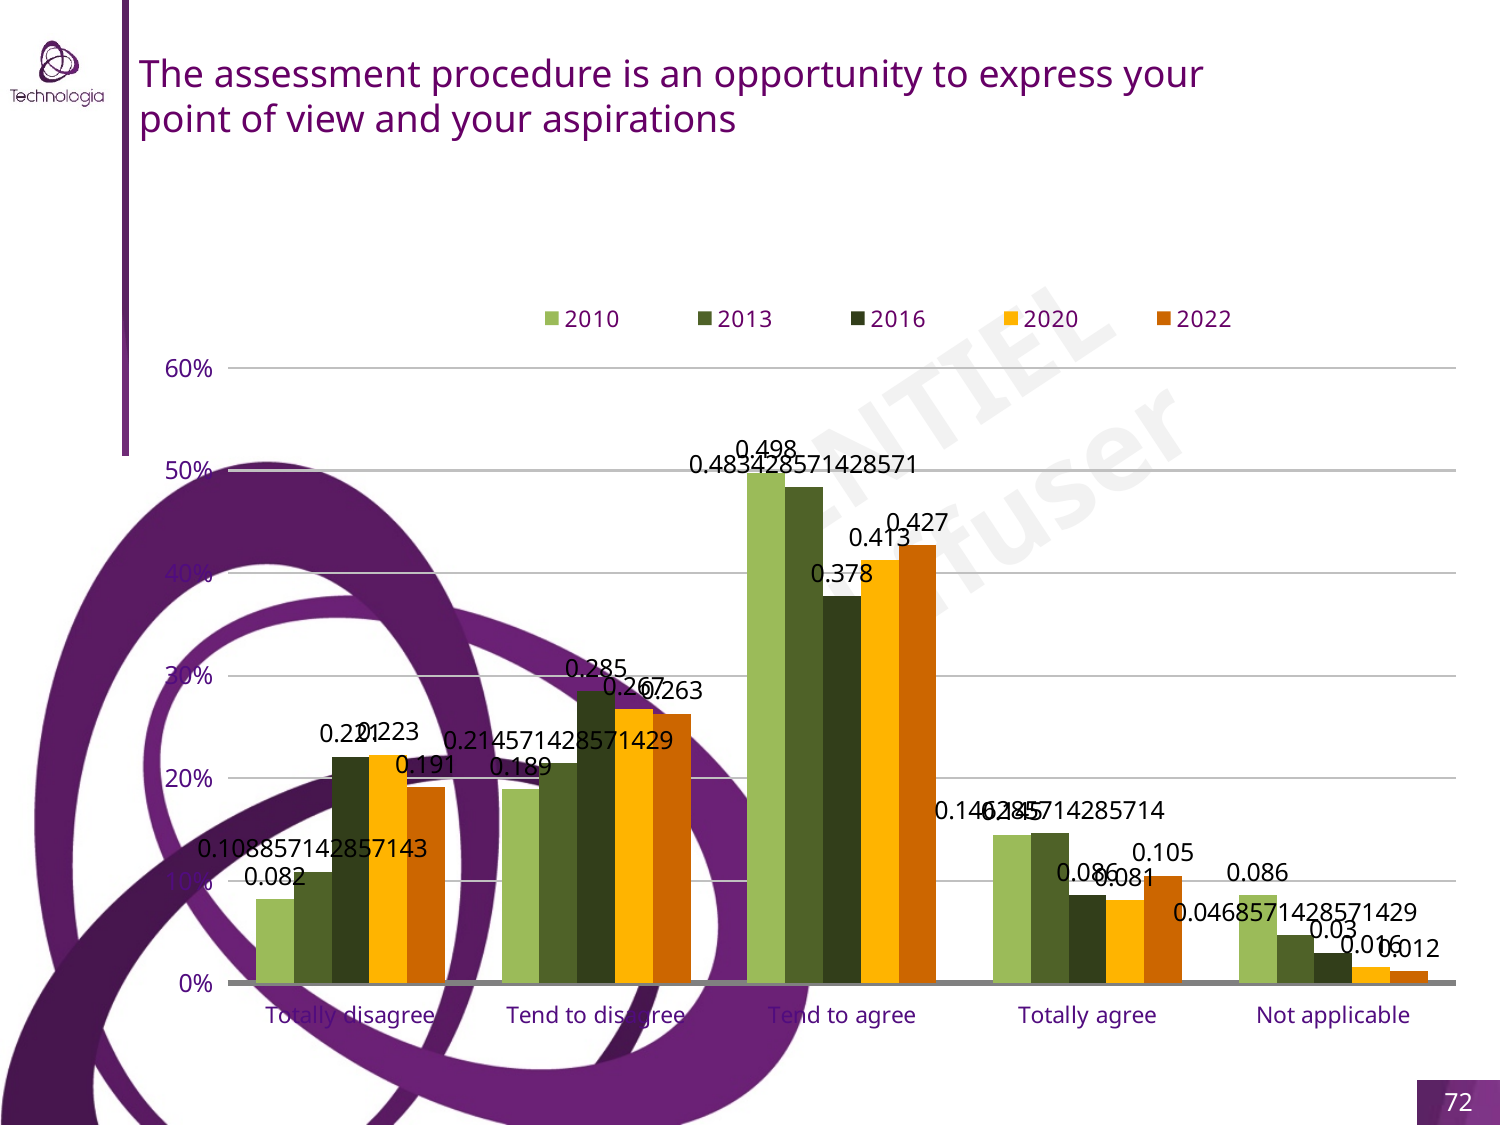

# The assessment procedure is an opportunity to express your point of view and your aspirations
### Chart
| Category | 2010 | 2013 | 2016 | 2020 | 2022 |
|---|---|---|---|---|---|
| Totally disagree | 0.082 | 0.108857142857143 | 0.221 | 0.223 | 0.191 |
| Tend to disagree | 0.189 | 0.214571428571429 | 0.285 | 0.267 | 0.263 |
| Tend to agree | 0.498 | 0.483428571428571 | 0.378 | 0.413 | 0.427 |
| Totally agree | 0.145 | 0.146285714285714 | 0.086 | 0.081 | 0.105 |
| Not applicable | 0.086 | 0.0468571428571429 | 0.03 | 0.016 | 0.012 |